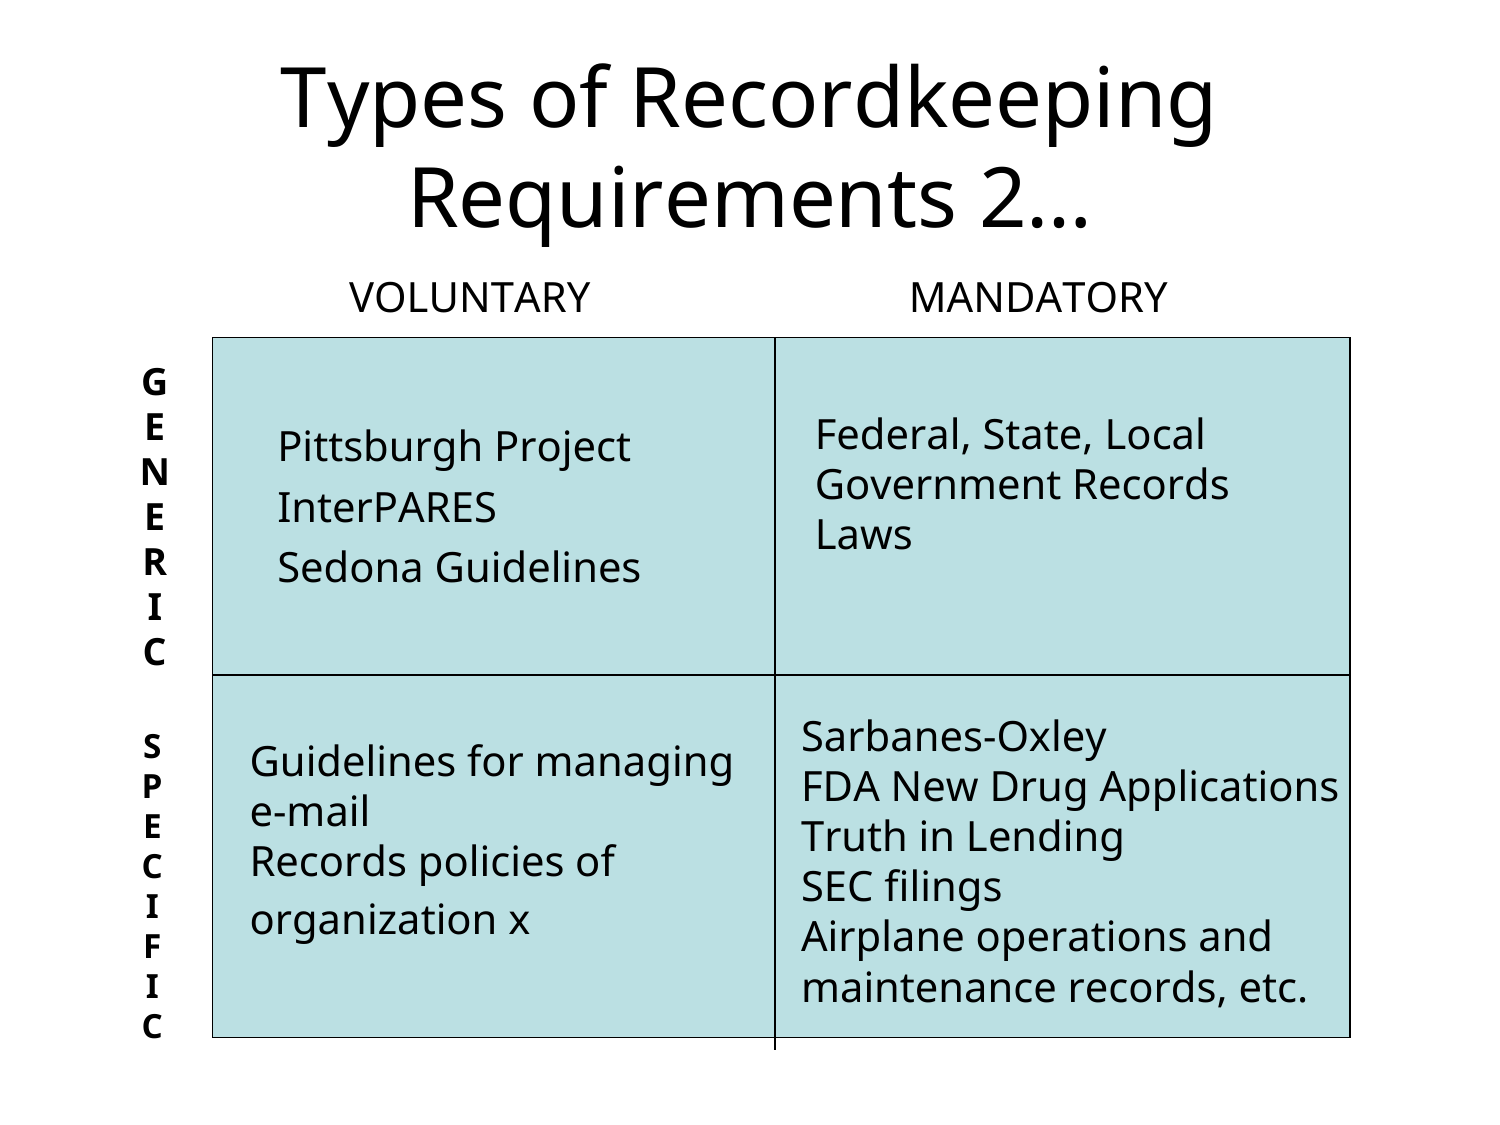

# Types of Recordkeeping Requirements 2…
VOLUNTARY
MANDATORY
Federal, State, Local Government Records Laws
G
E
N
E
R
I
C
Pittsburgh Project
InterPARES
Sedona Guidelines
Guidelines for managing
e-mail
Records policies of
organization x
Sarbanes-Oxley
FDA New Drug Applications
Truth in Lending
SEC filings
Airplane operations and
maintenance records, etc.
S
P
E
C
I
F
I
C